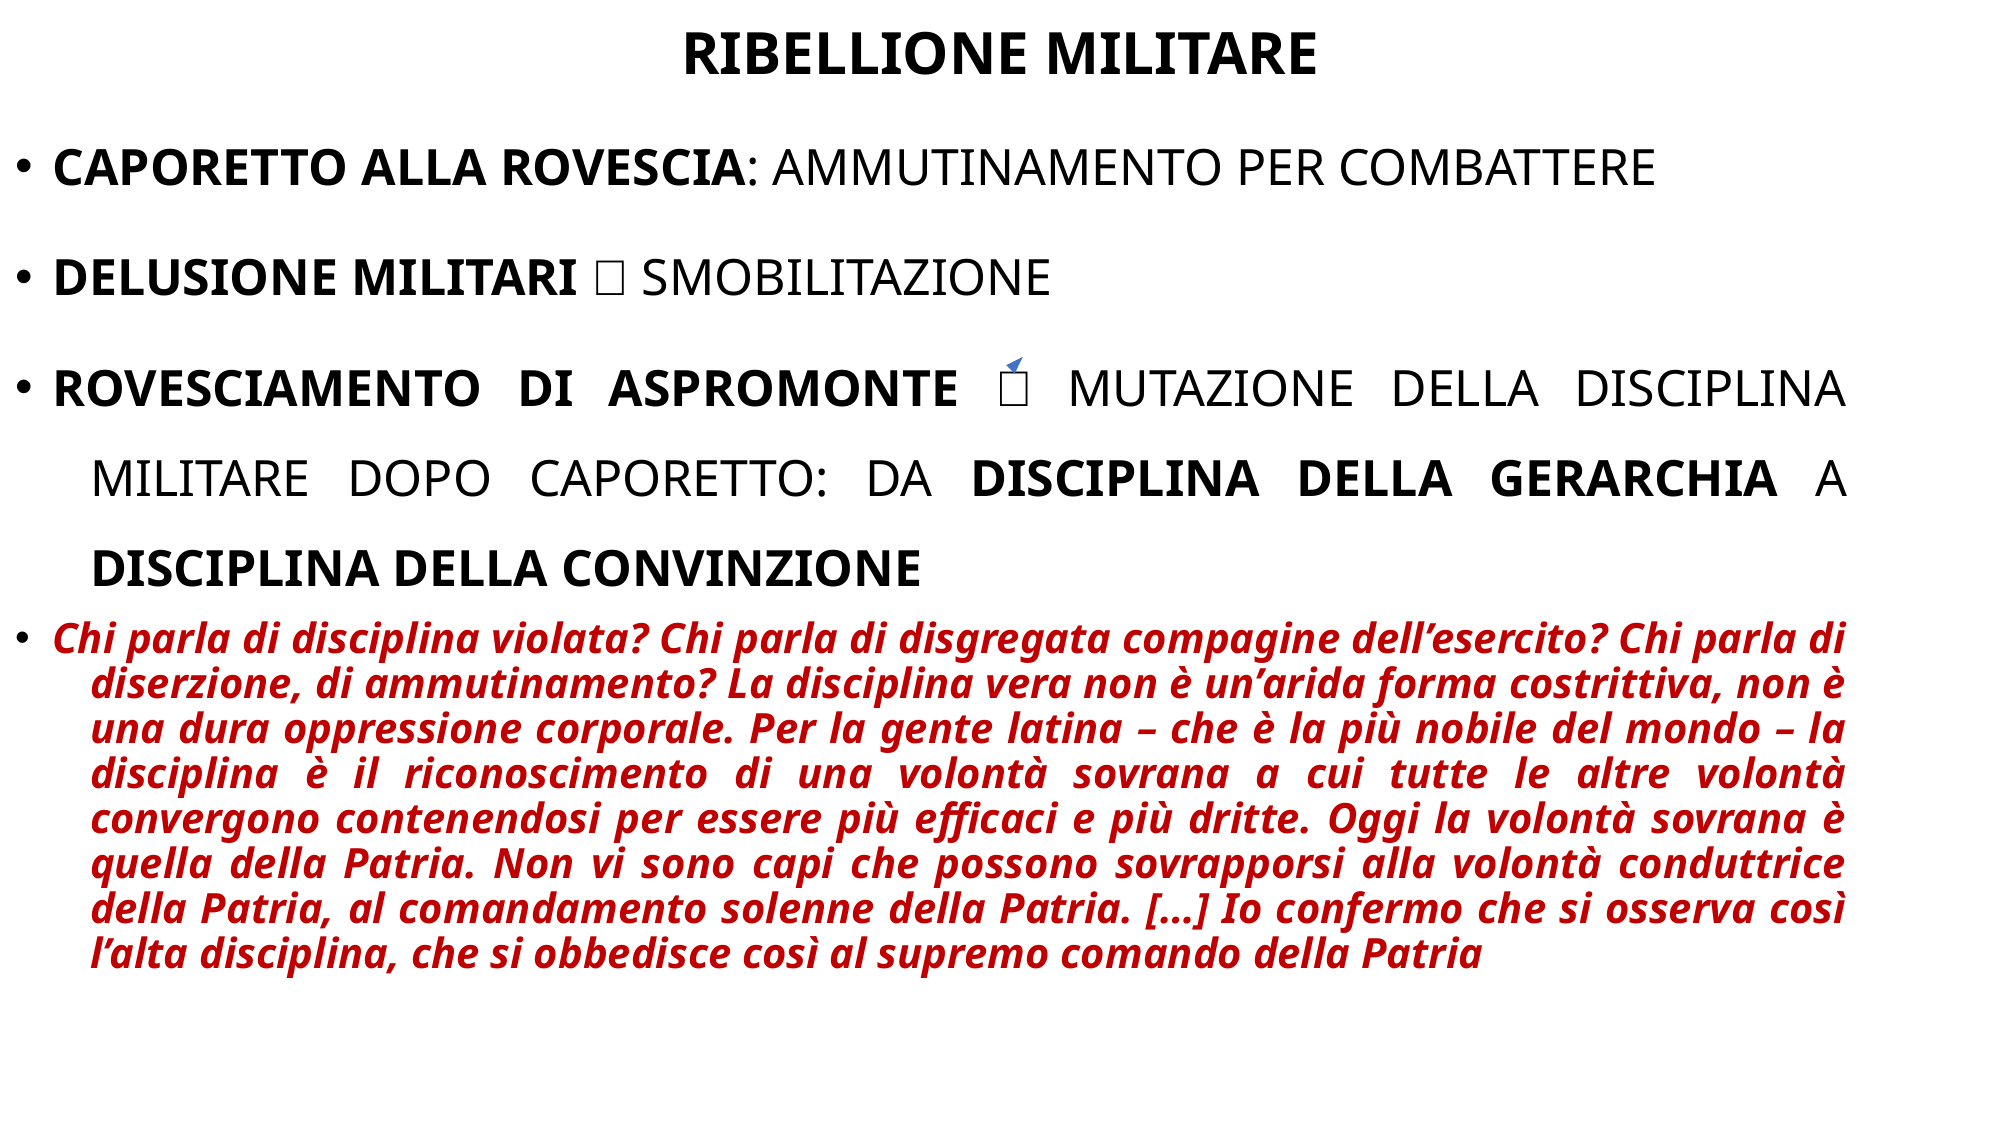

# RIBELLIONE MILITARE
CAPORETTO ALLA ROVESCIA: AMMUTINAMENTO PER COMBATTERE
DELUSIONE MILITARI  SMOBILITAZIONE
ROVESCIAMENTO DI ASPROMONTE  MUTAZIONE DELLA DISCIPLINA MILITARE DOPO CAPORETTO: DA DISCIPLINA DELLA GERARCHIA A DISCIPLINA DELLA CONVINZIONE
Chi parla di disciplina violata? Chi parla di disgregata compagine dell’esercito? Chi parla di diserzione, di ammutinamento? La disciplina vera non è un’arida forma costrittiva, non è una dura oppressione corporale. Per la gente latina – che è la più nobile del mondo – la disciplina è il riconoscimento di una volontà sovrana a cui tutte le altre volontà convergono contenendosi per essere più efficaci e più dritte. Oggi la volontà sovrana è quella della Patria. Non vi sono capi che possono sovrapporsi alla volontà conduttrice della Patria, al comandamento solenne della Patria. […] Io confermo che si osserva così l’alta disciplina, che si obbedisce così al supremo comando della Patria